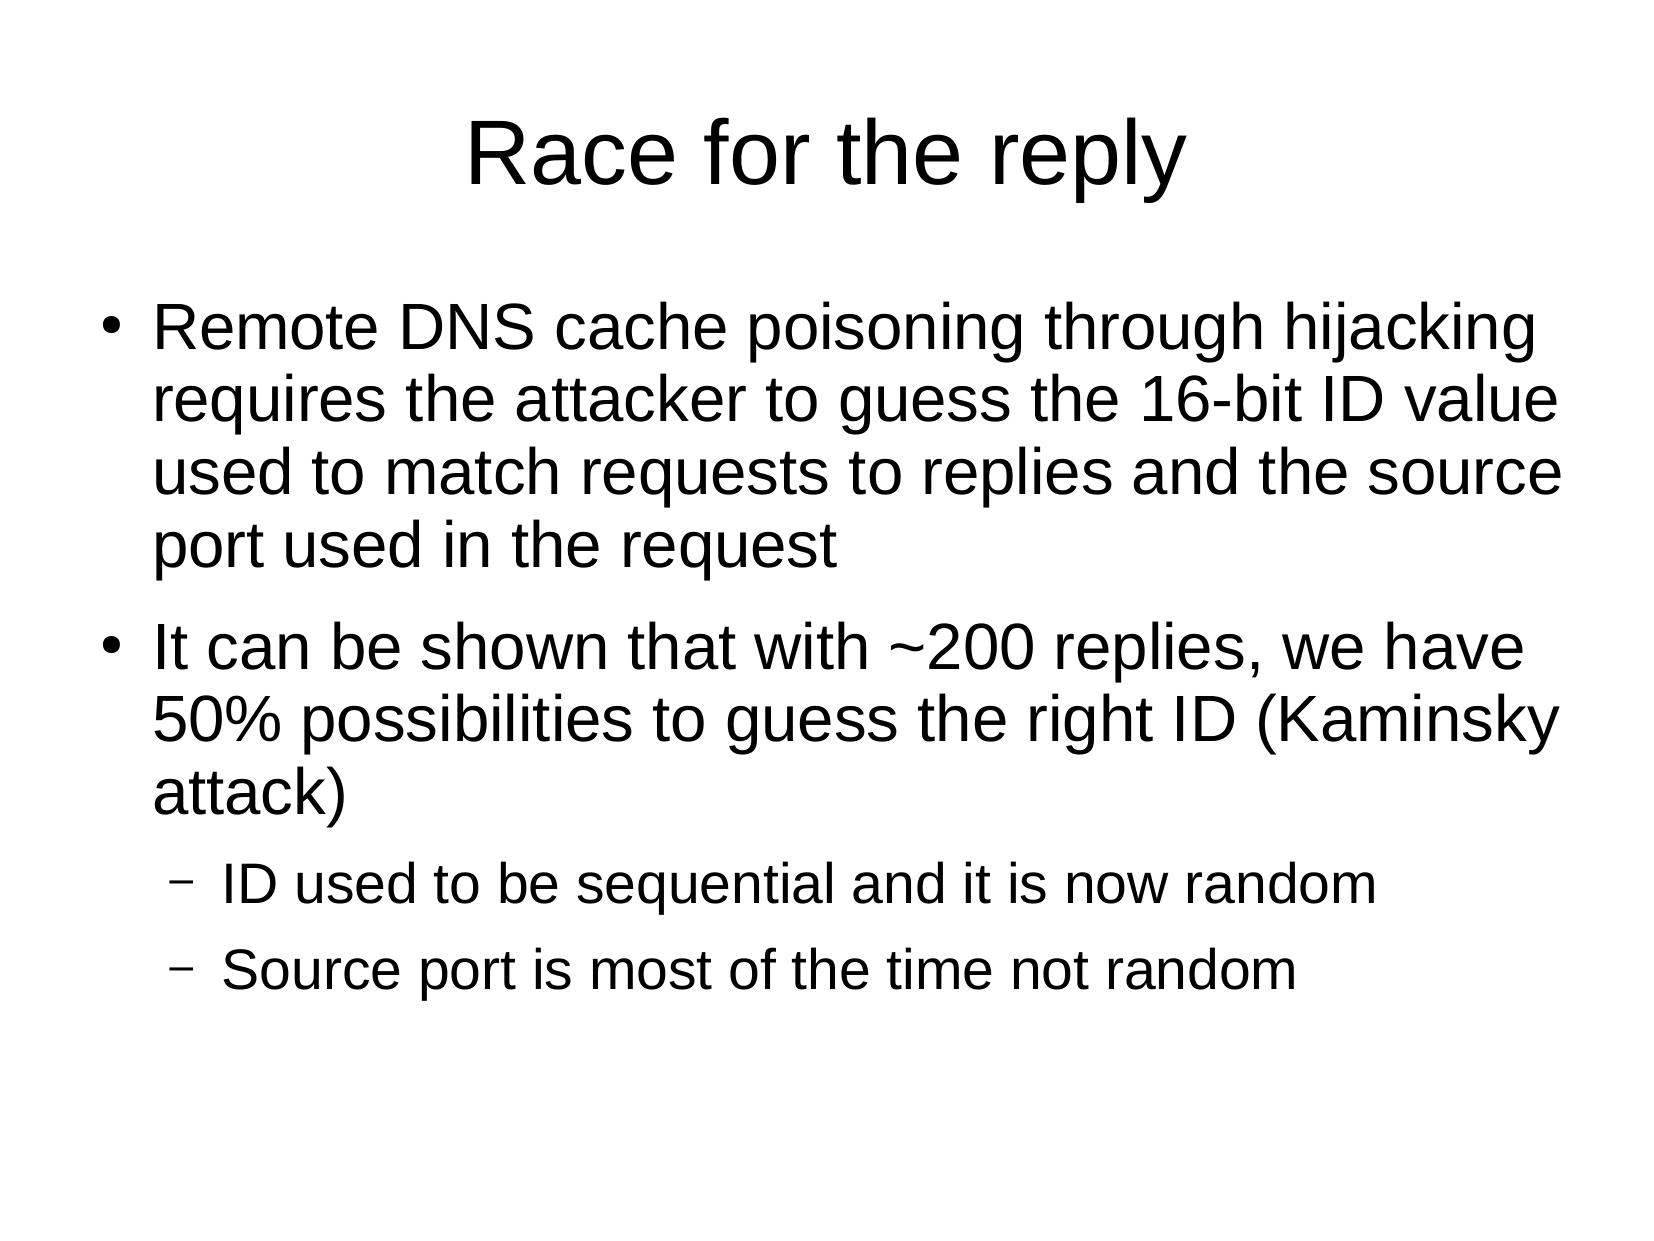

# Race for the reply
Remote DNS cache poisoning through hijacking requires the attacker to guess the 16-bit ID value used to match requests to replies and the source port used in the request
It can be shown that with ~200 replies, we have 50% possibilities to guess the right ID (Kaminsky attack)
ID used to be sequential and it is now random
Source port is most of the time not random